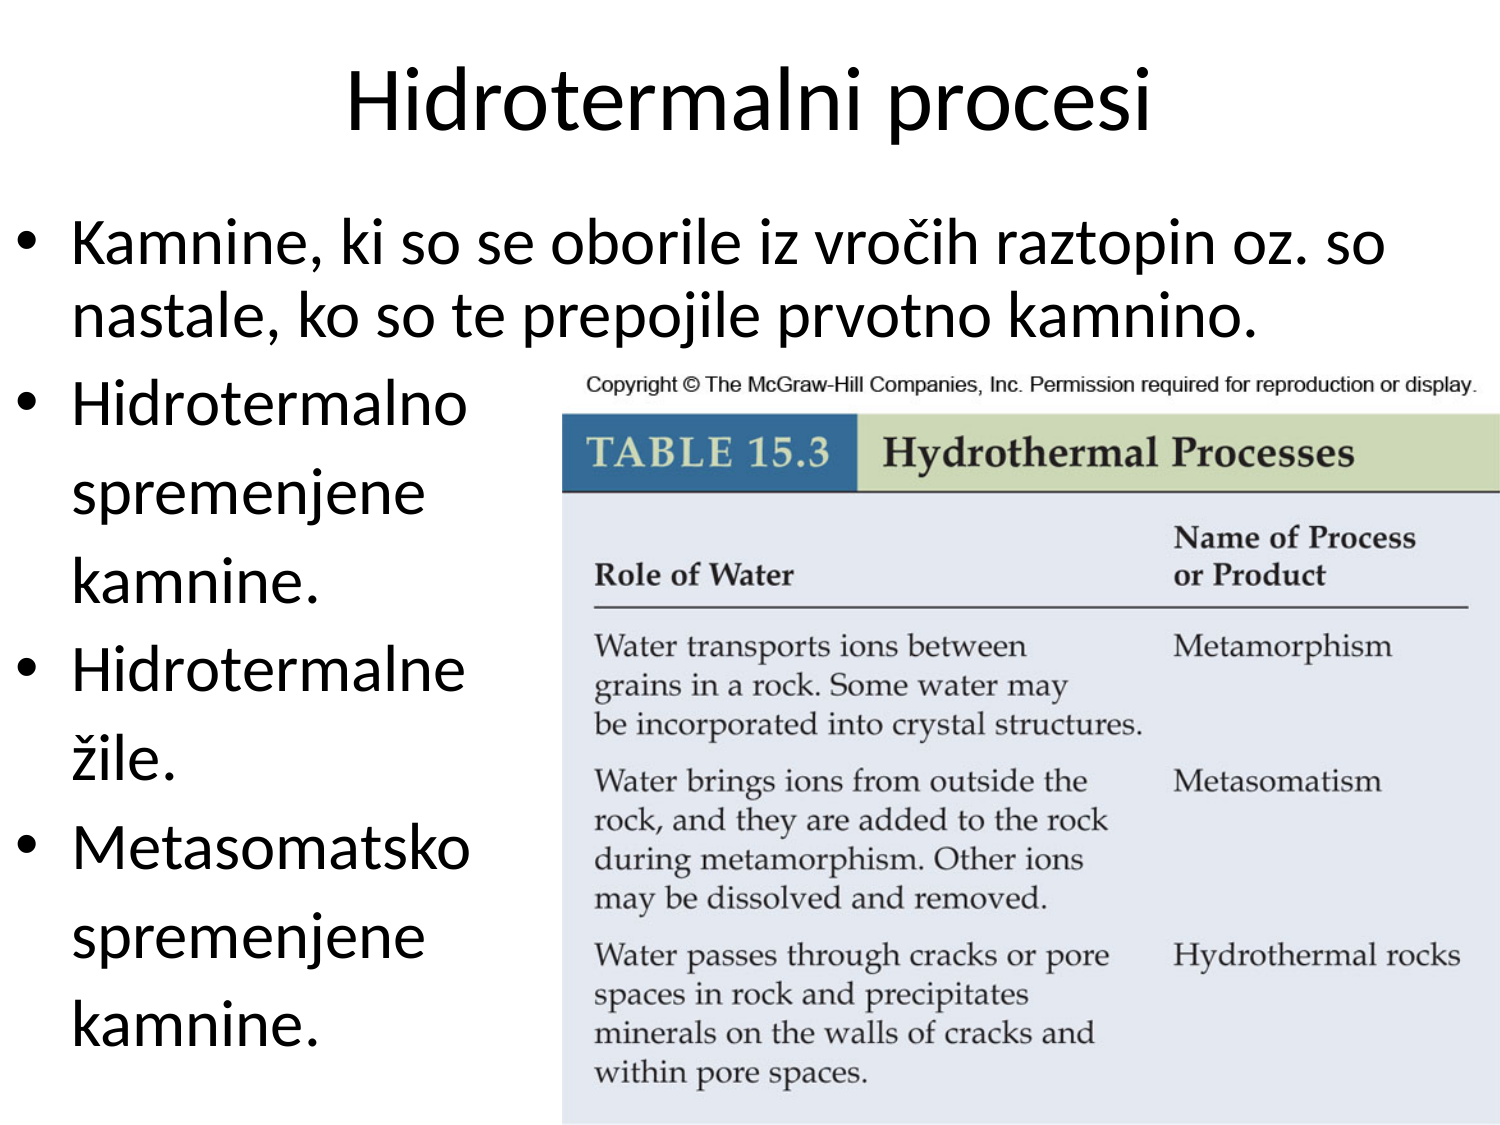

# Hidrotermalni procesi
Kamnine, ki so se oborile iz vročih raztopin oz. so nastale, ko so te prepojile prvotno kamnino.
Hidrotermalno
	spremenjene
	kamnine.
Hidrotermalne
	žile.
Metasomatsko
	spremenjene
	kamnine.